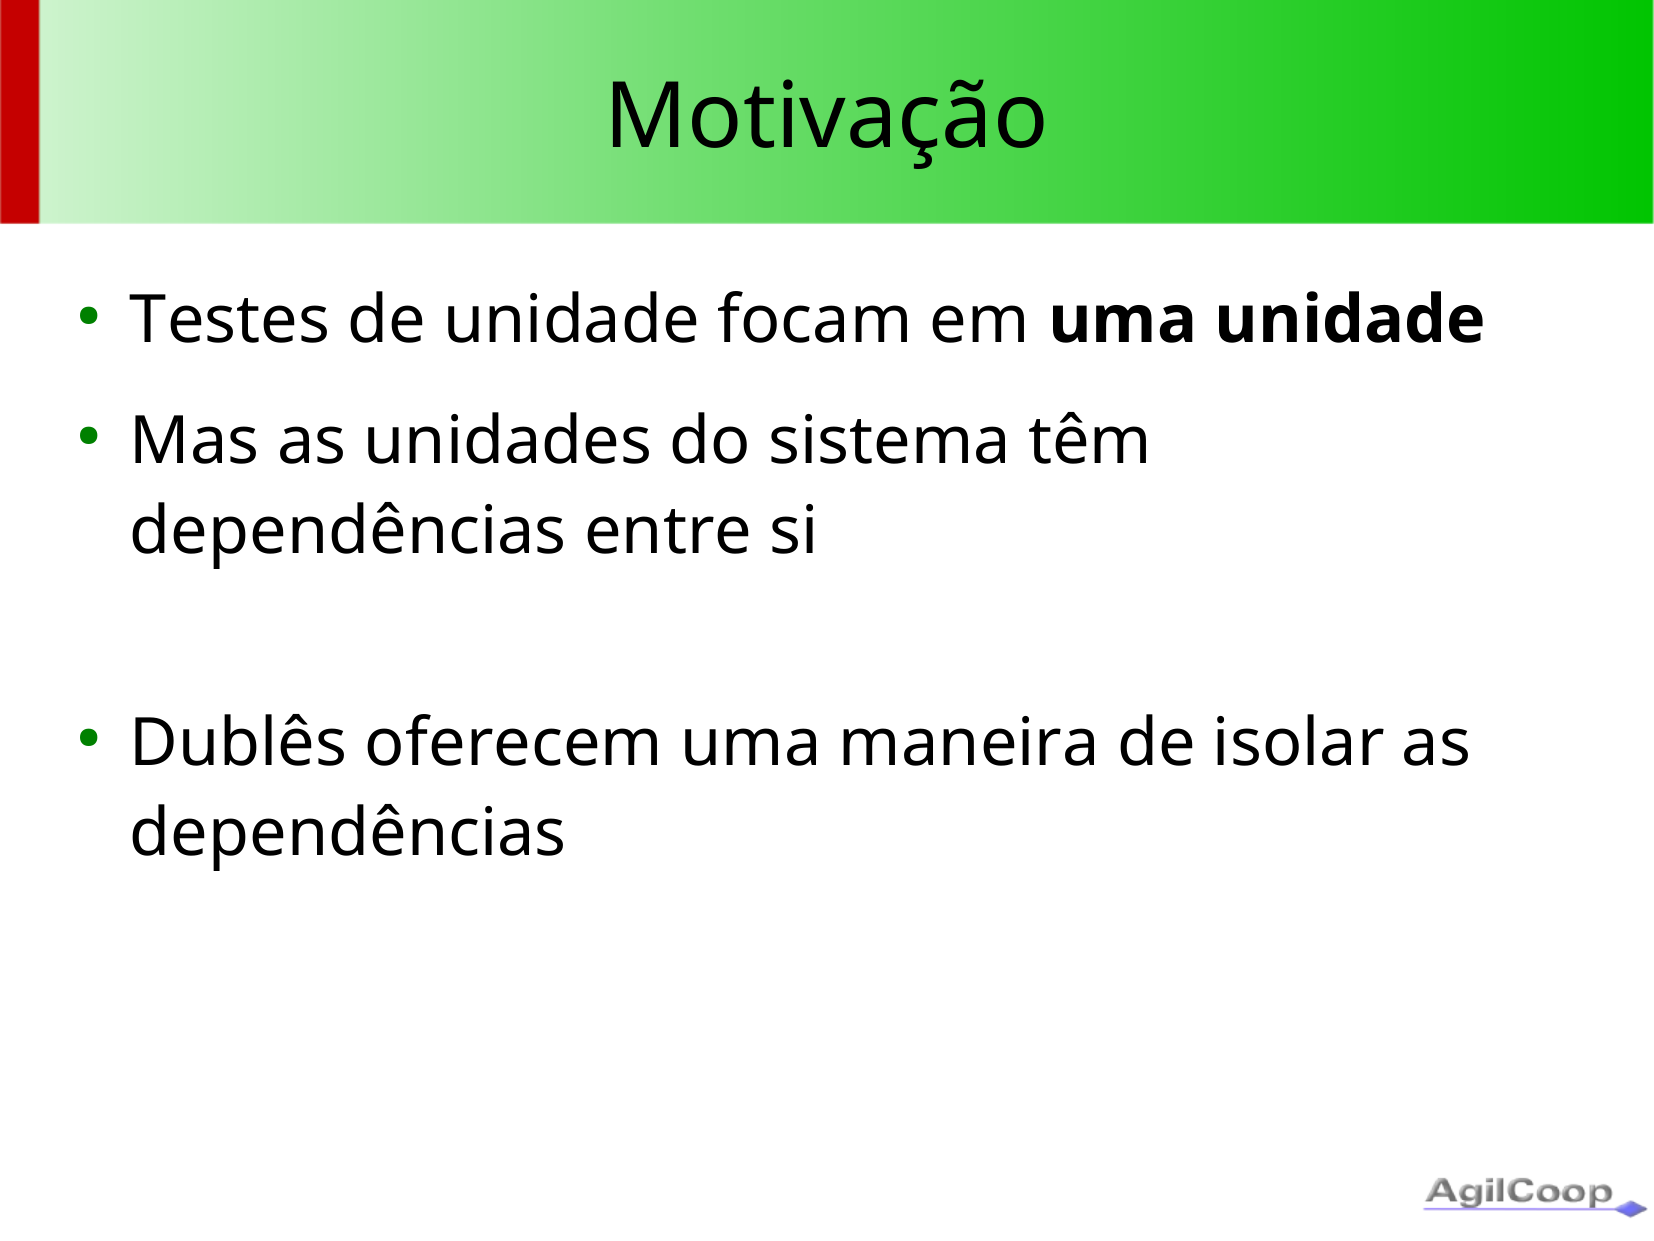

# Motivação
Testes de unidade focam em uma unidade
Mas as unidades do sistema têm dependências entre si
Dublês oferecem uma maneira de isolar as dependências